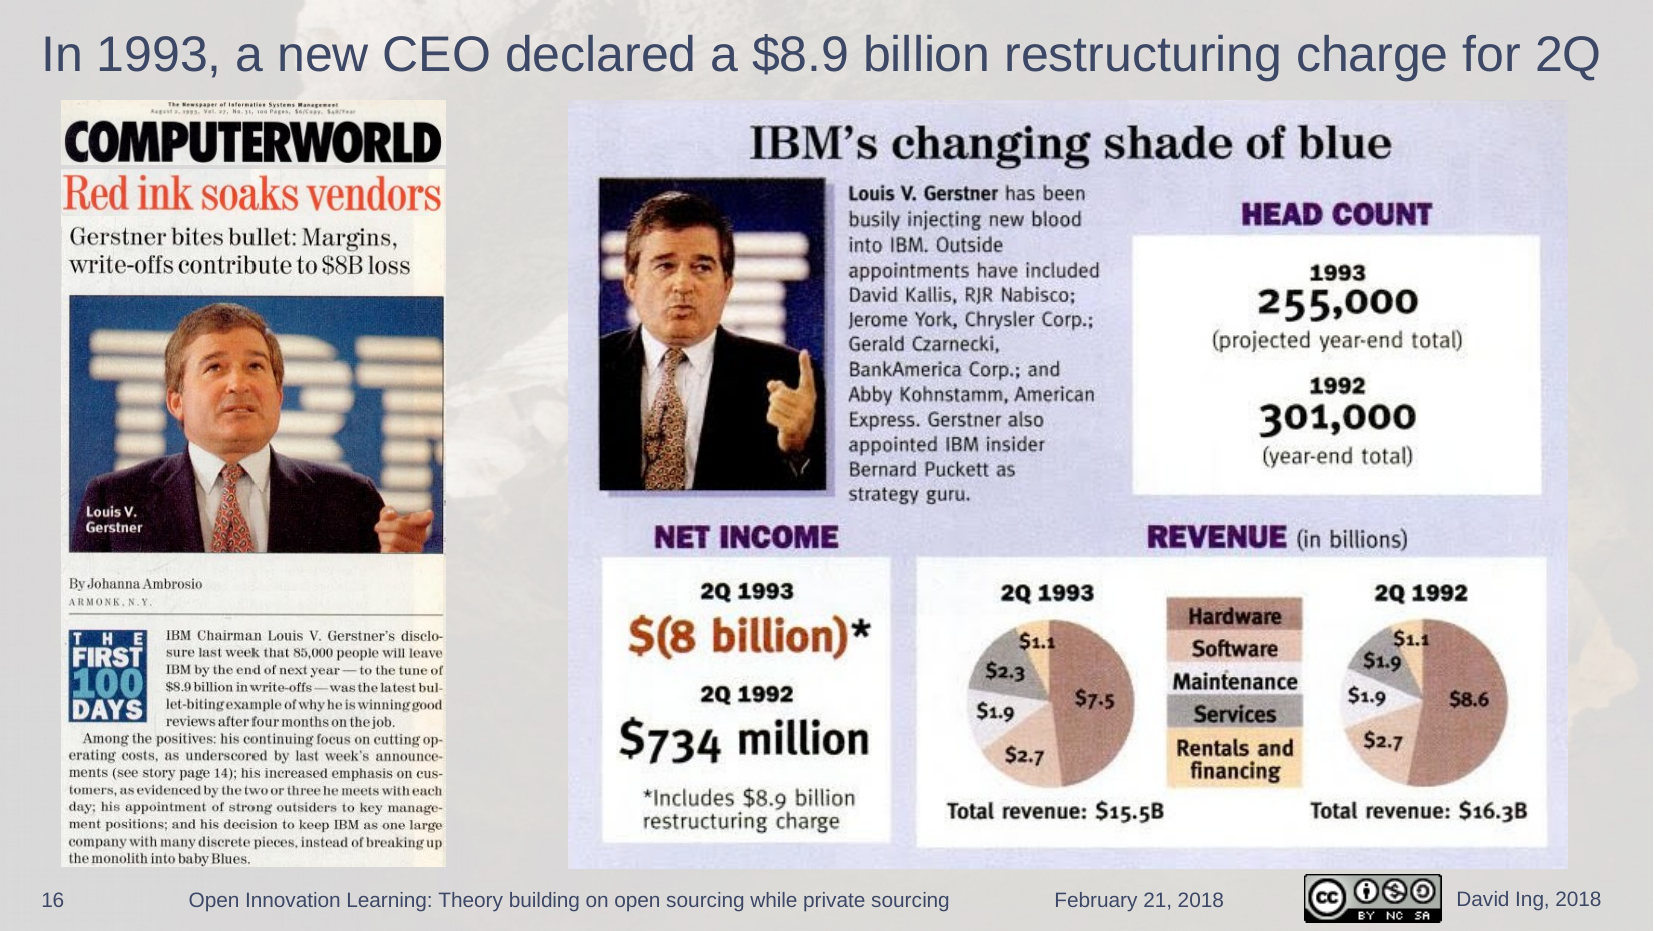

# In 1993, a new CEO declared a $8.9 billion restructuring charge for 2Q
Open Innovation Learning: Theory building on open sourcing while private sourcing
February 21, 2018
16